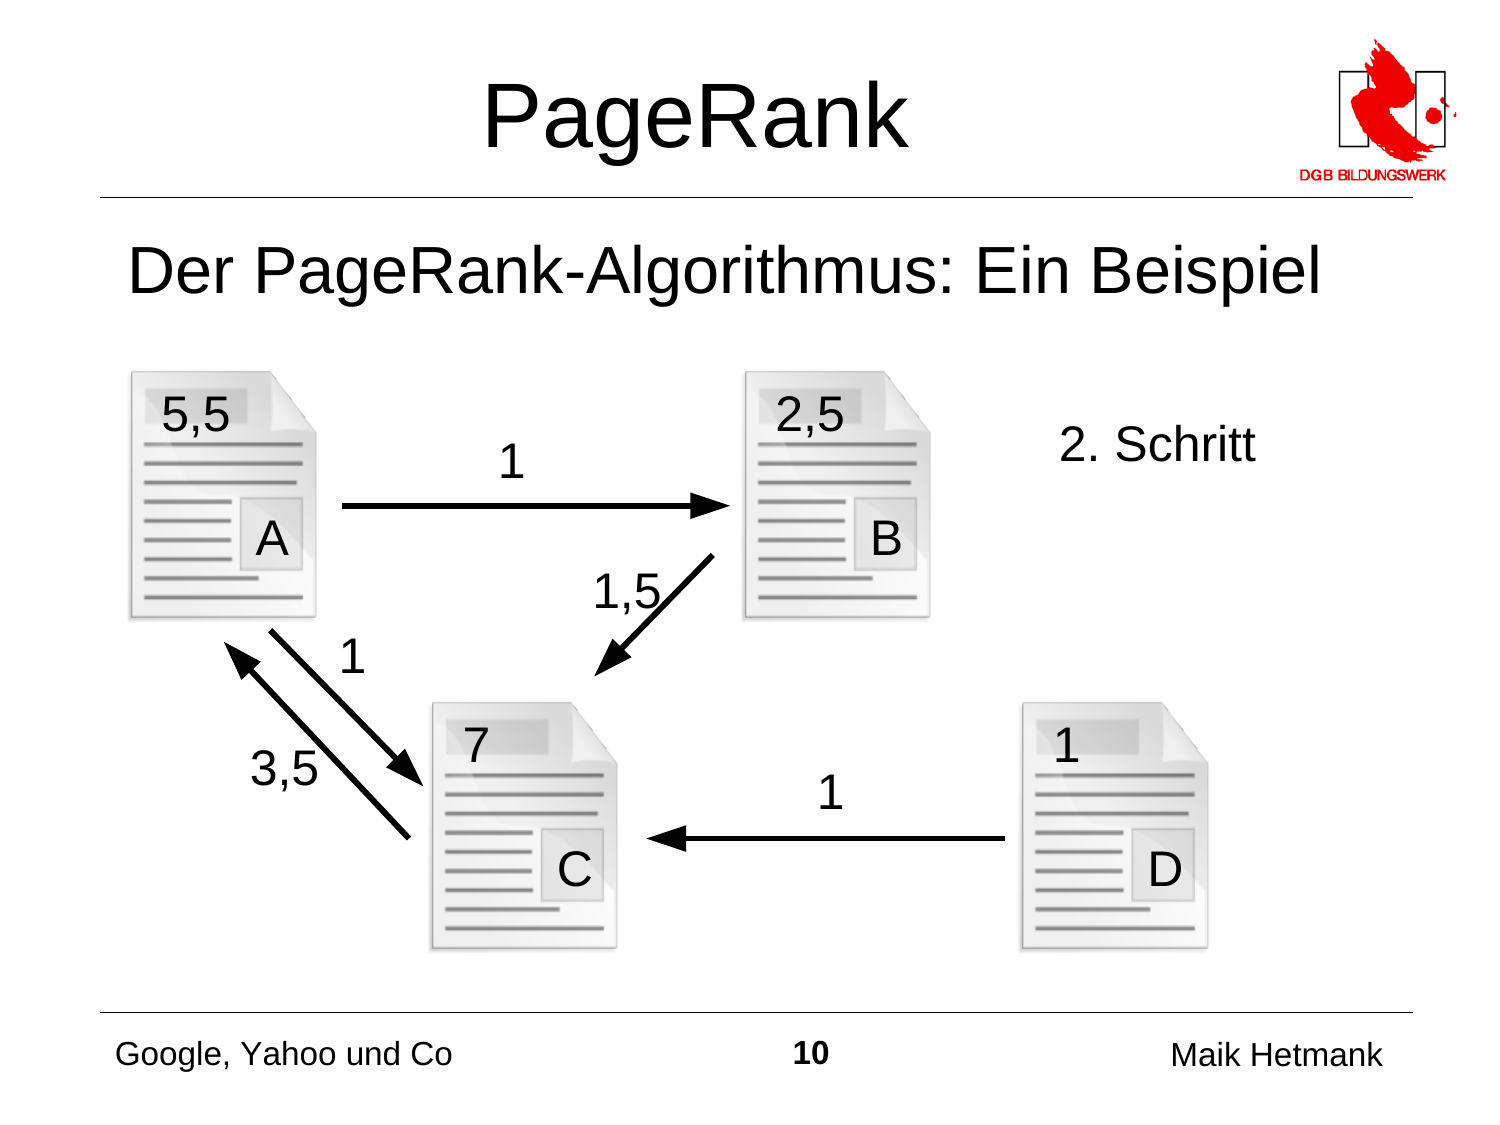

# PageRank
Der PageRank-Algorithmus: Ein Beispiel
5,5
2,5
2. Schritt
1
A
B
1,5
1
7
1
3,5
1
C
D